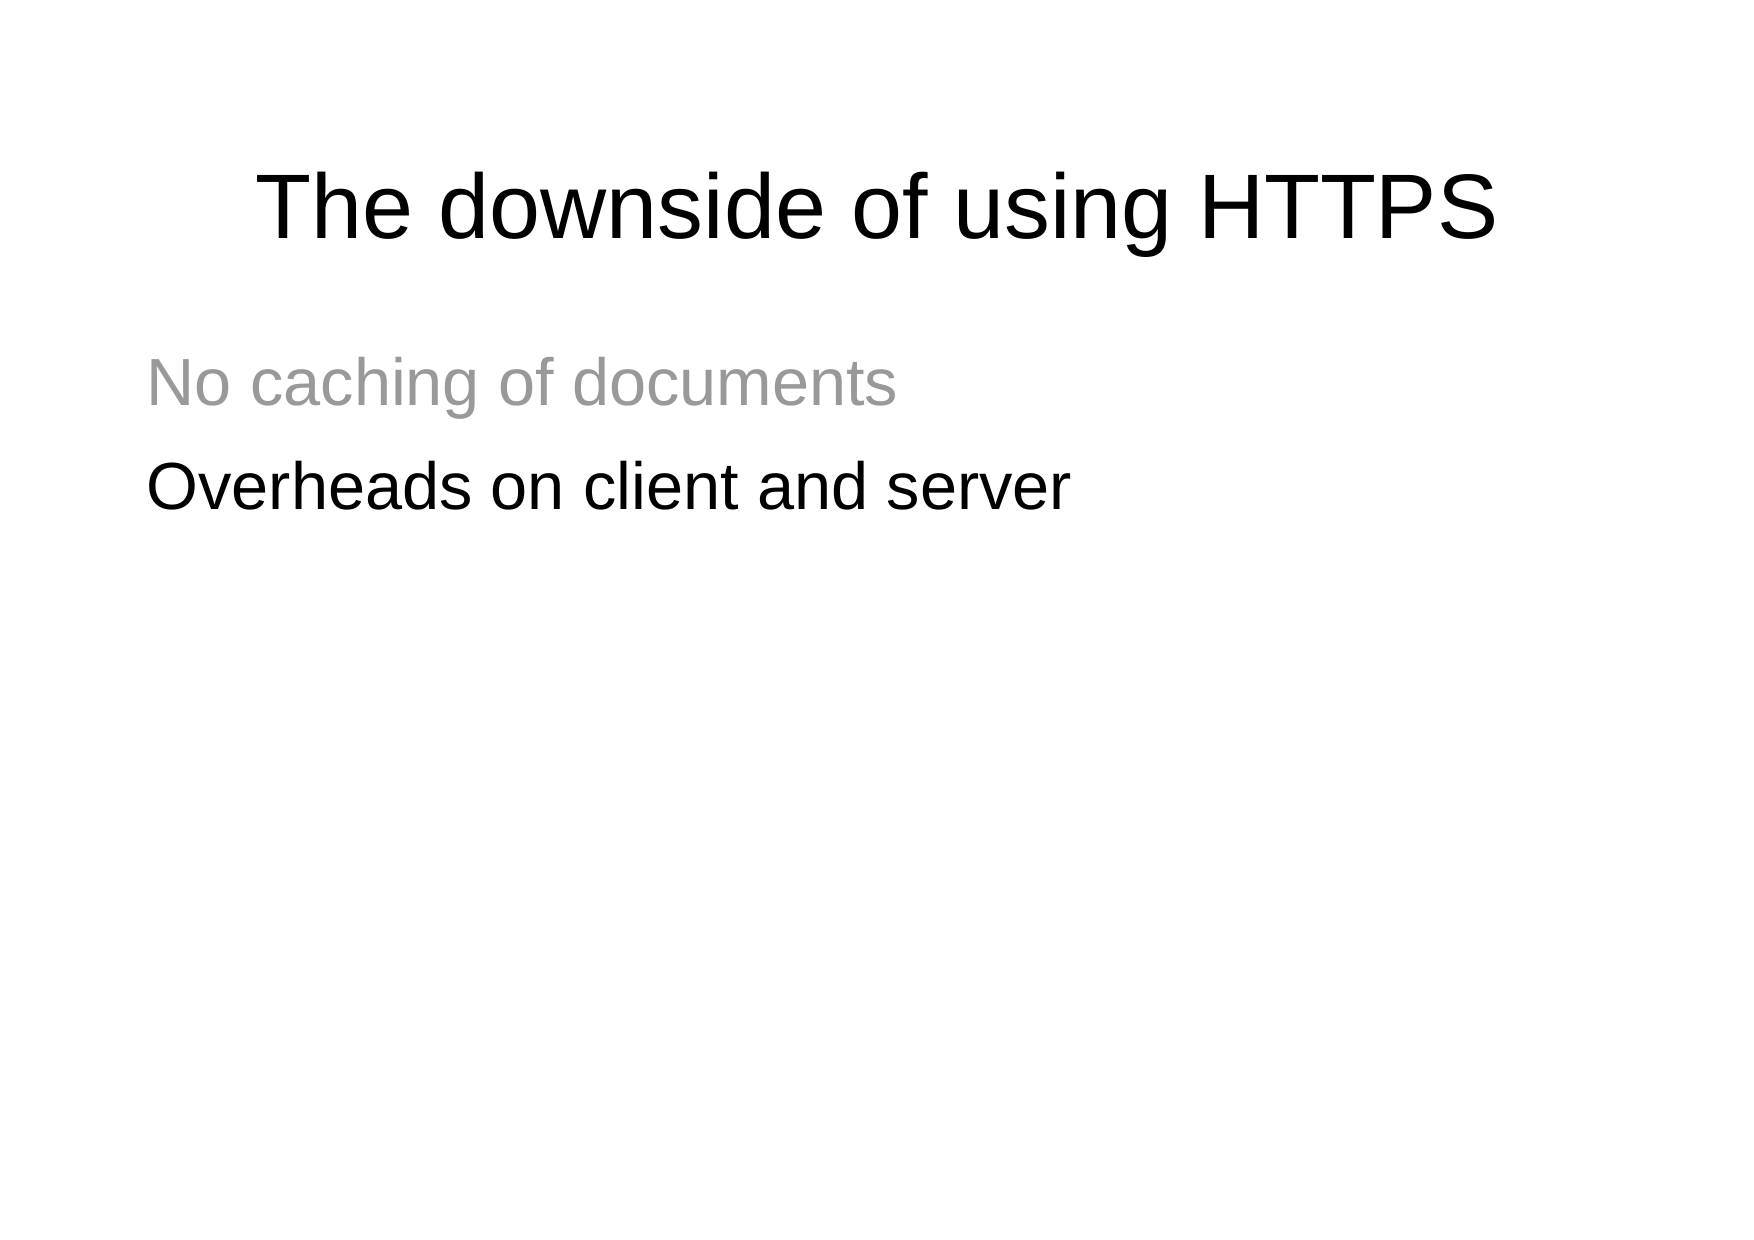

# The downside of using HTTPS
No caching of documents
Overheads on client and server